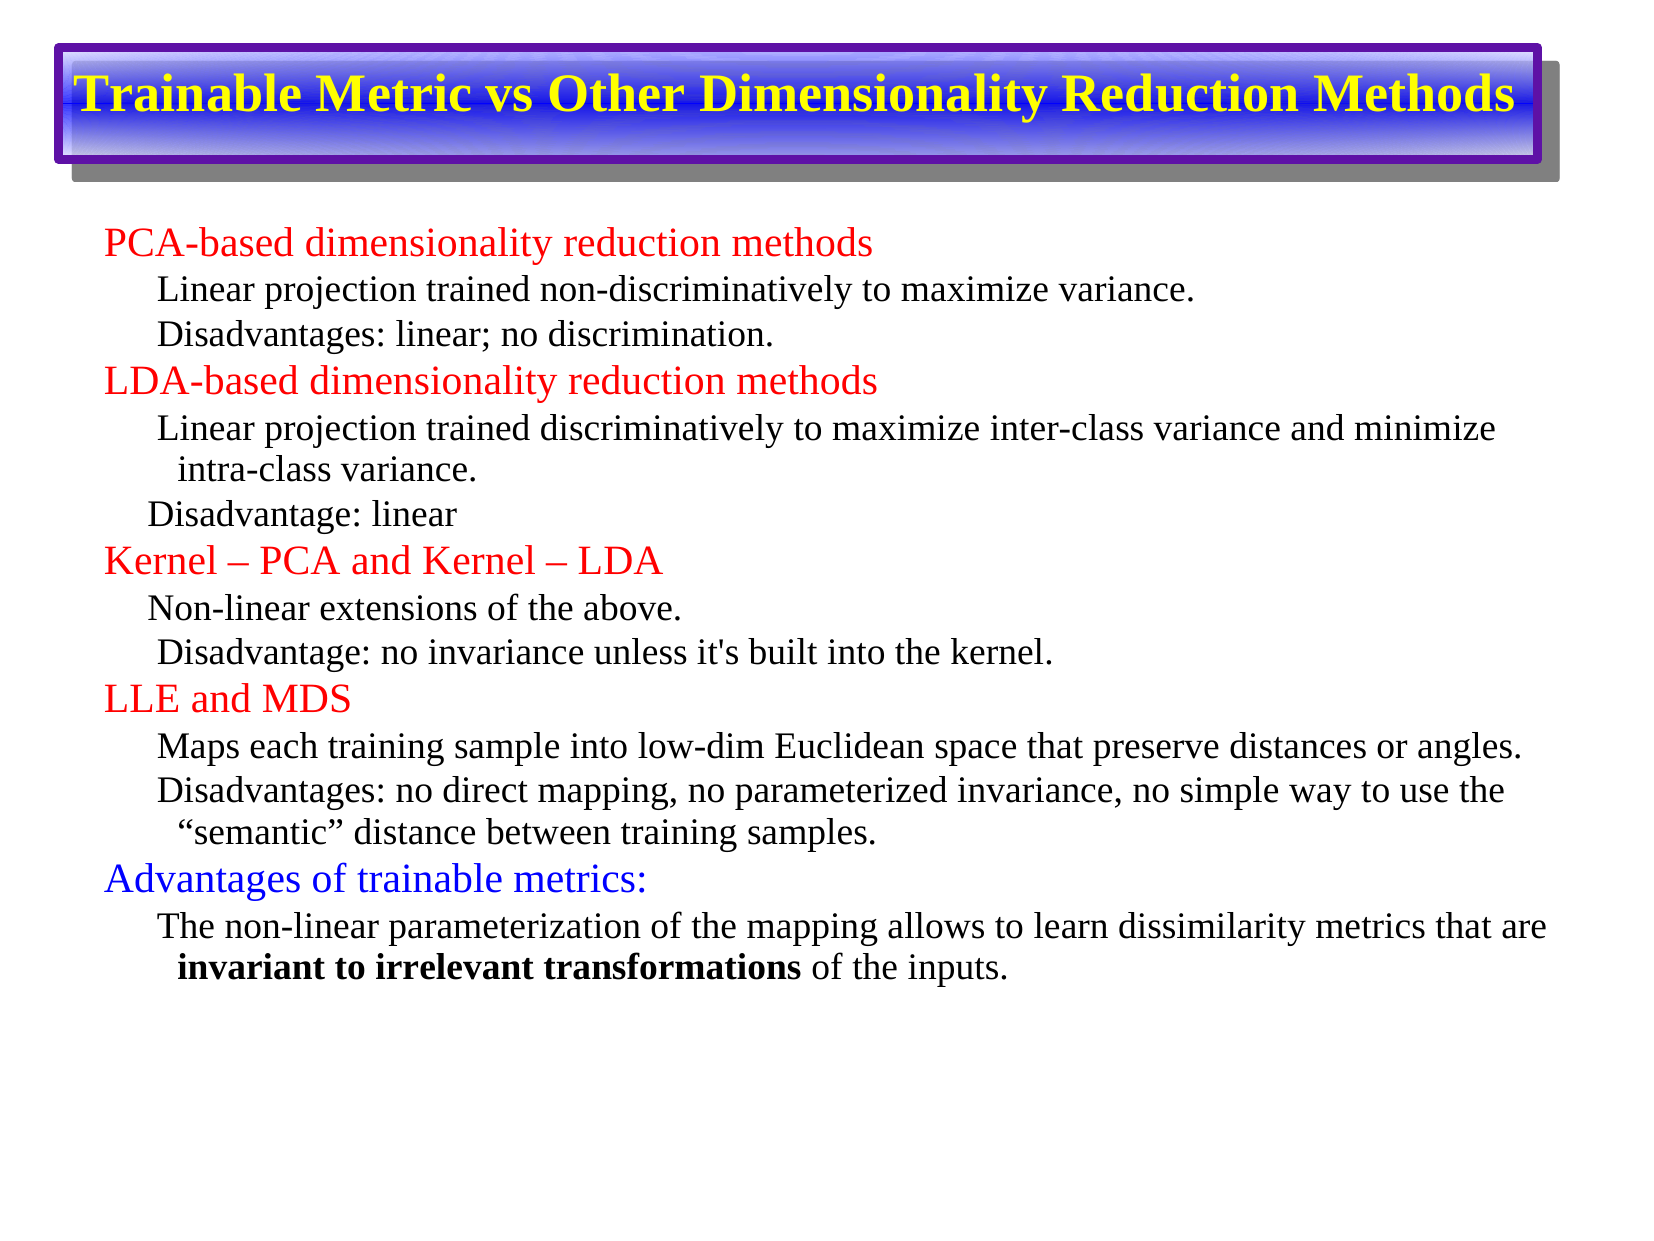

Trainable Metric vs Other Dimensionality Reduction Methods
 PCA-based dimensionality reduction methods
 Linear projection trained non-discriminatively to maximize variance.
 Disadvantages: linear; no discrimination.
 LDA-based dimensionality reduction methods
 Linear projection trained discriminatively to maximize inter-class variance and minimize intra-class variance.
Disadvantage: linear
 Kernel – PCA and Kernel – LDA
Non-linear extensions of the above.
 Disadvantage: no invariance unless it's built into the kernel.
 LLE and MDS
 Maps each training sample into low-dim Euclidean space that preserve distances or angles.
 Disadvantages: no direct mapping, no parameterized invariance, no simple way to use the “semantic” distance between training samples.
 Advantages of trainable metrics:
 The non-linear parameterization of the mapping allows to learn dissimilarity metrics that are invariant to irrelevant transformations of the inputs.